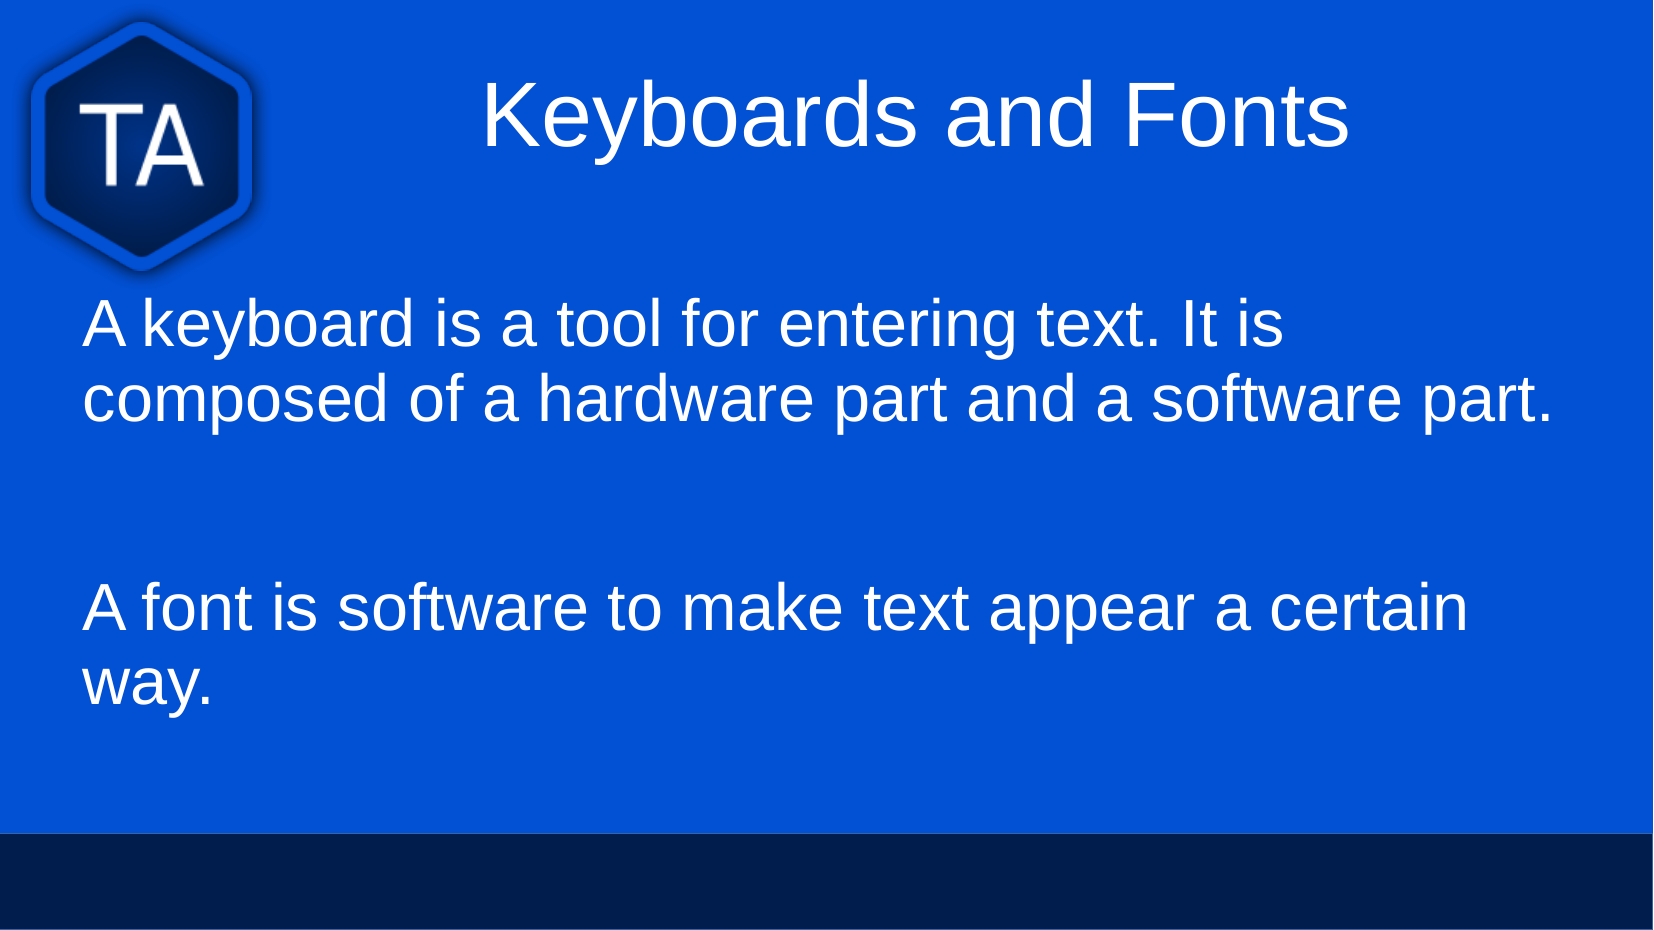

# Keyboards and Fonts
A keyboard is a tool for entering text. It is composed of a hardware part and a software part.
A font is software to make text appear a certain way.